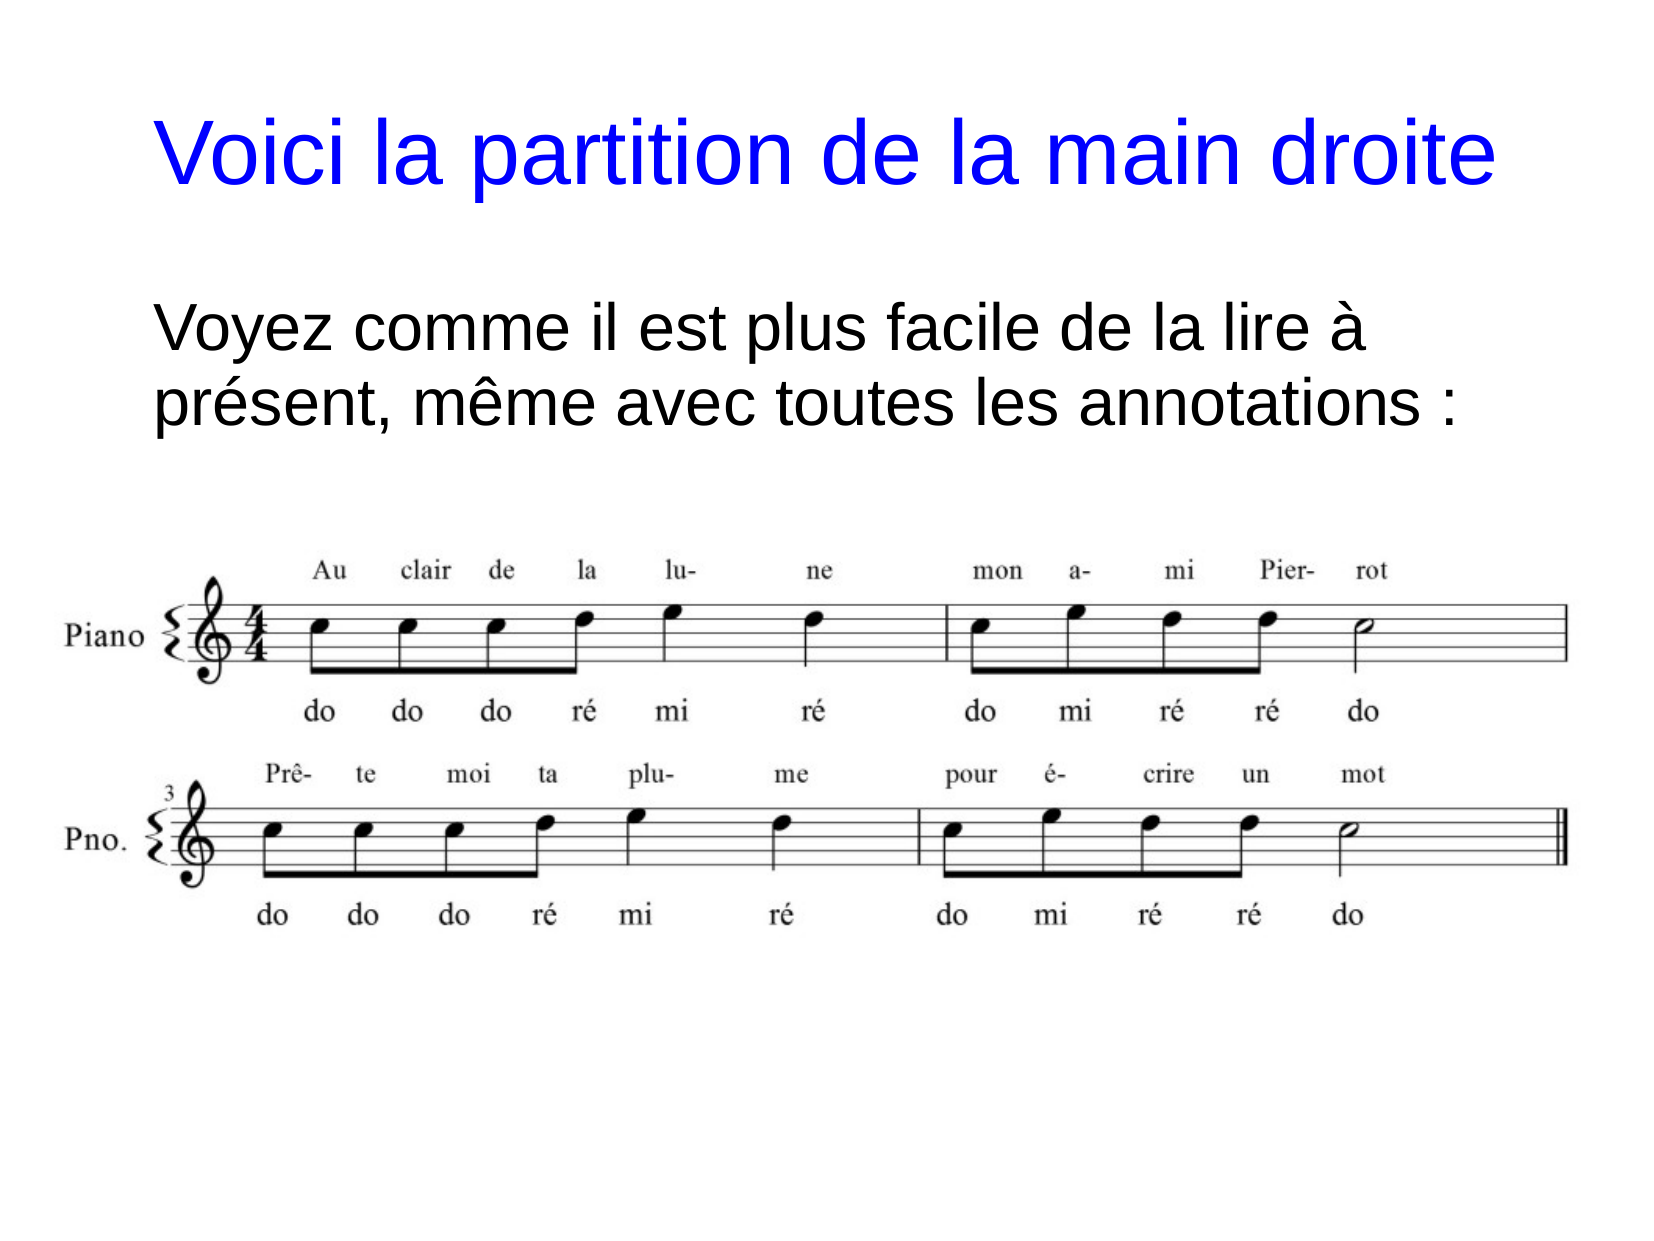

# Voici la partition de la main droite
Voyez comme il est plus facile de la lire à présent, même avec toutes les annotations :